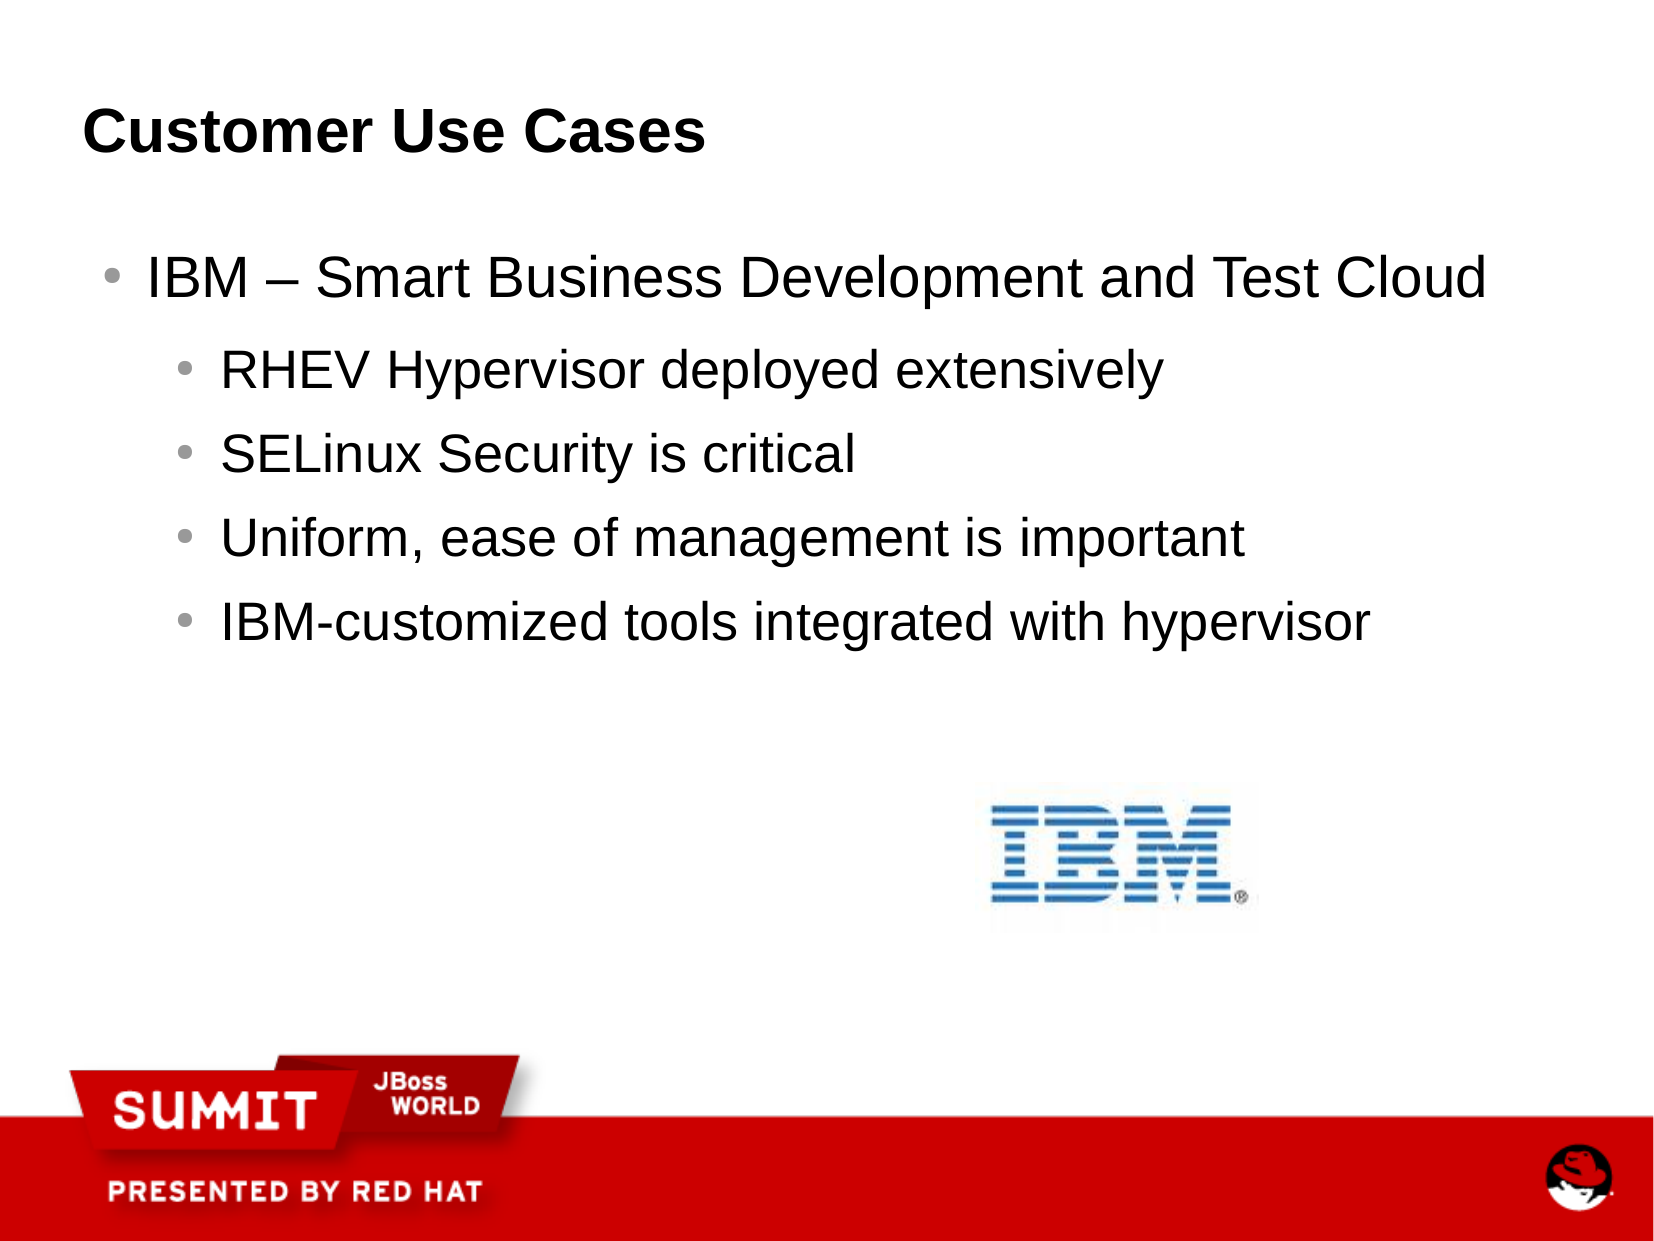

# Customer Use Cases
IBM – Smart Business Development and Test Cloud
RHEV Hypervisor deployed extensively
SELinux Security is critical
Uniform, ease of management is important
IBM-customized tools integrated with hypervisor